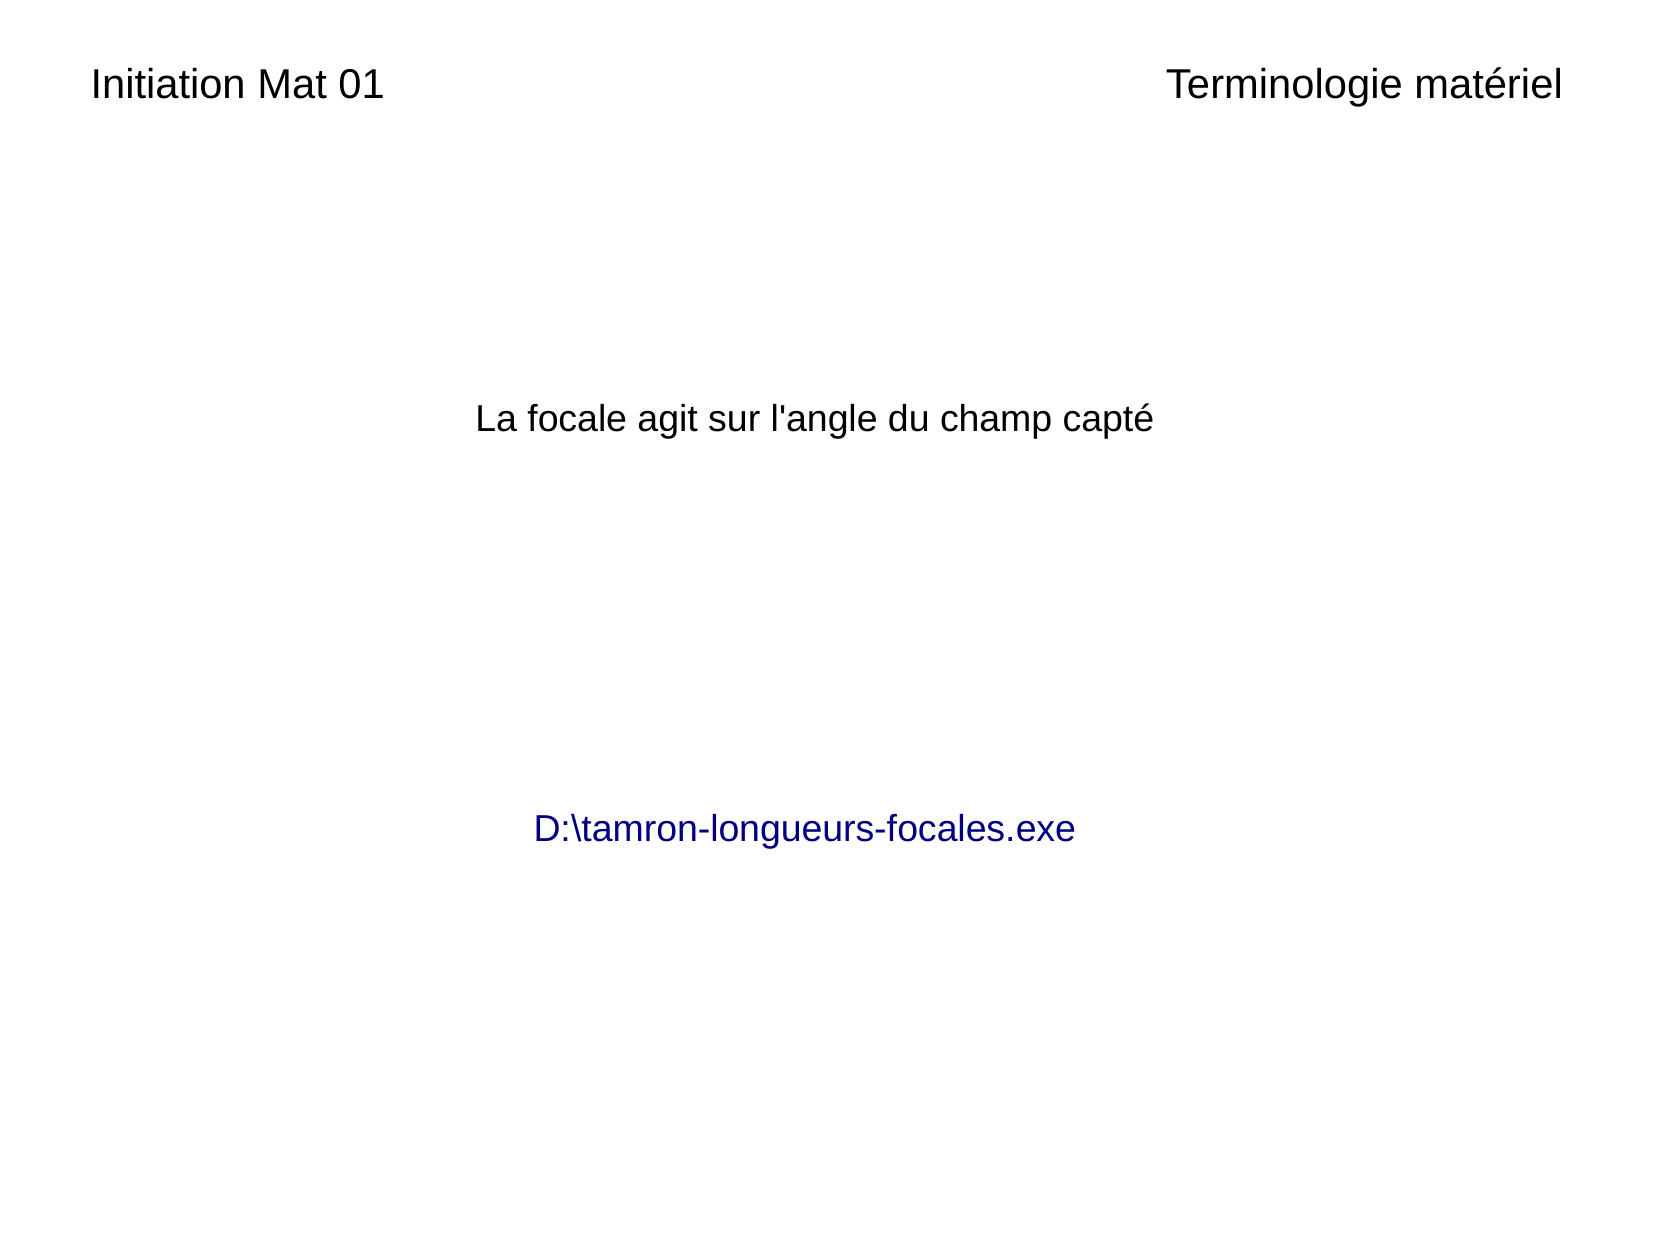

# Initiation Mat 01 Terminologie matériel
La focale agit sur l'angle du champ capté
D:\tamron-longueurs-focales.exe